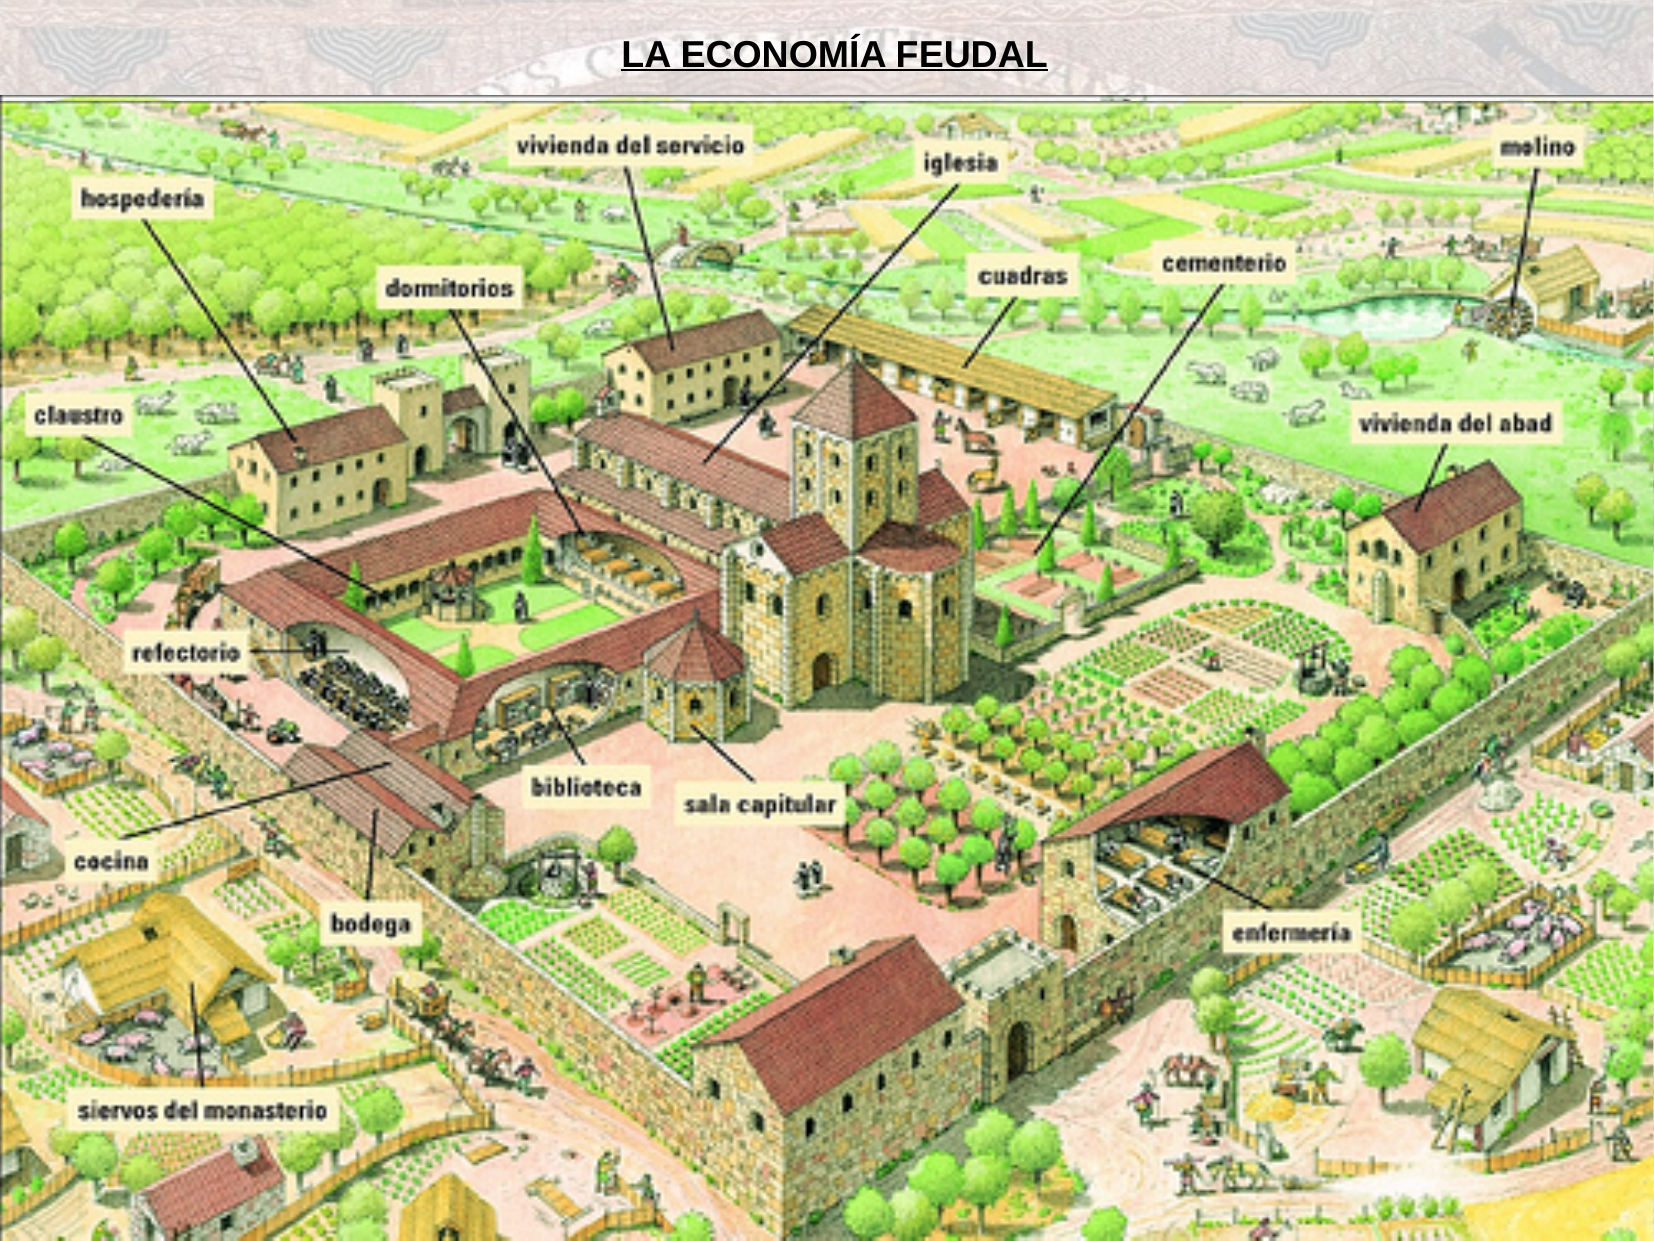

LA ECONOMÍA FEUDAL
FEUDO ECLESIÁSTICO
FEUDO NOBILIAR
ACTÚAN COMO CÉLULAS ECONÓMICAS AUTOSUFICIENTES
ESCASO DESARROLLO DEL COMERCIO